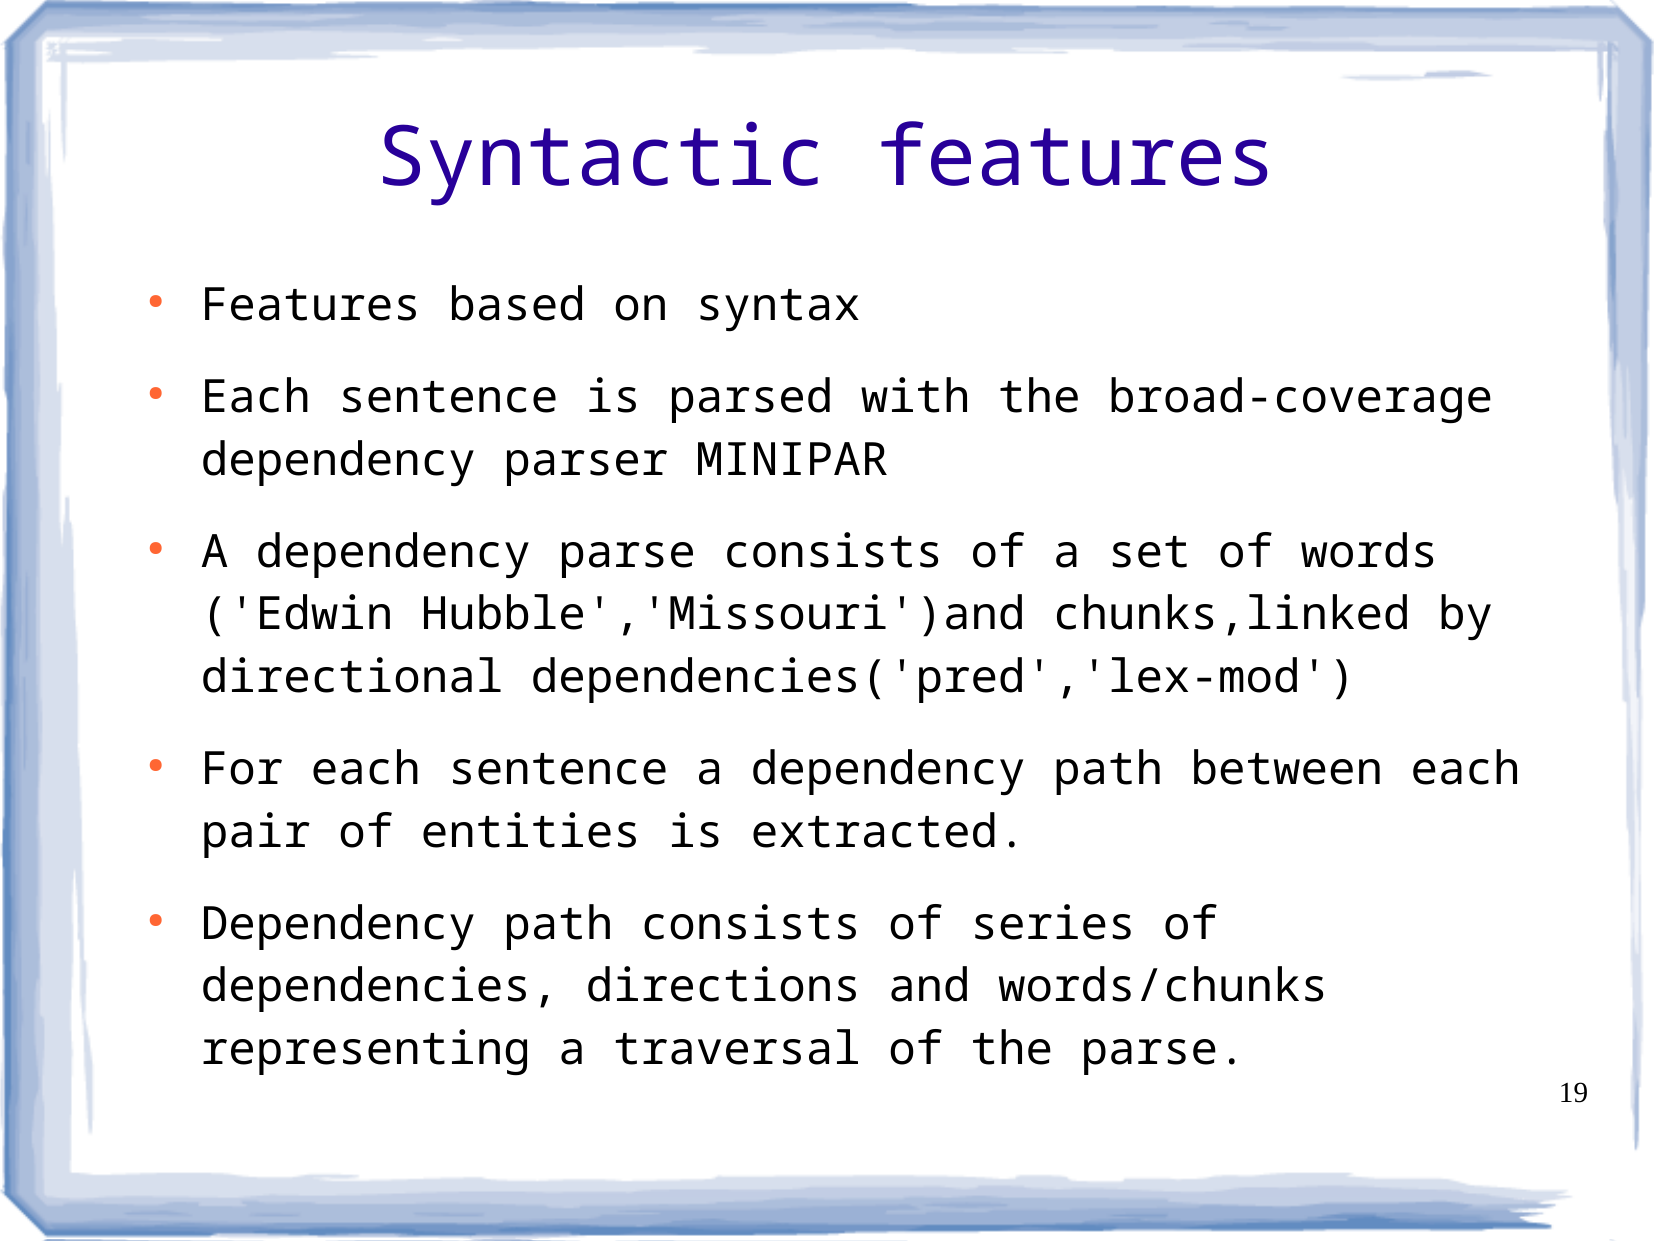

# Syntactic features
Features based on syntax
Each sentence is parsed with the broad-coverage dependency parser MINIPAR
A dependency parse consists of a set of words ('Edwin Hubble','Missouri')and chunks,linked by directional dependencies('pred','lex-mod')
For each sentence a dependency path between each pair of entities is extracted.
Dependency path consists of series of dependencies, directions and words/chunks representing a traversal of the parse.
19